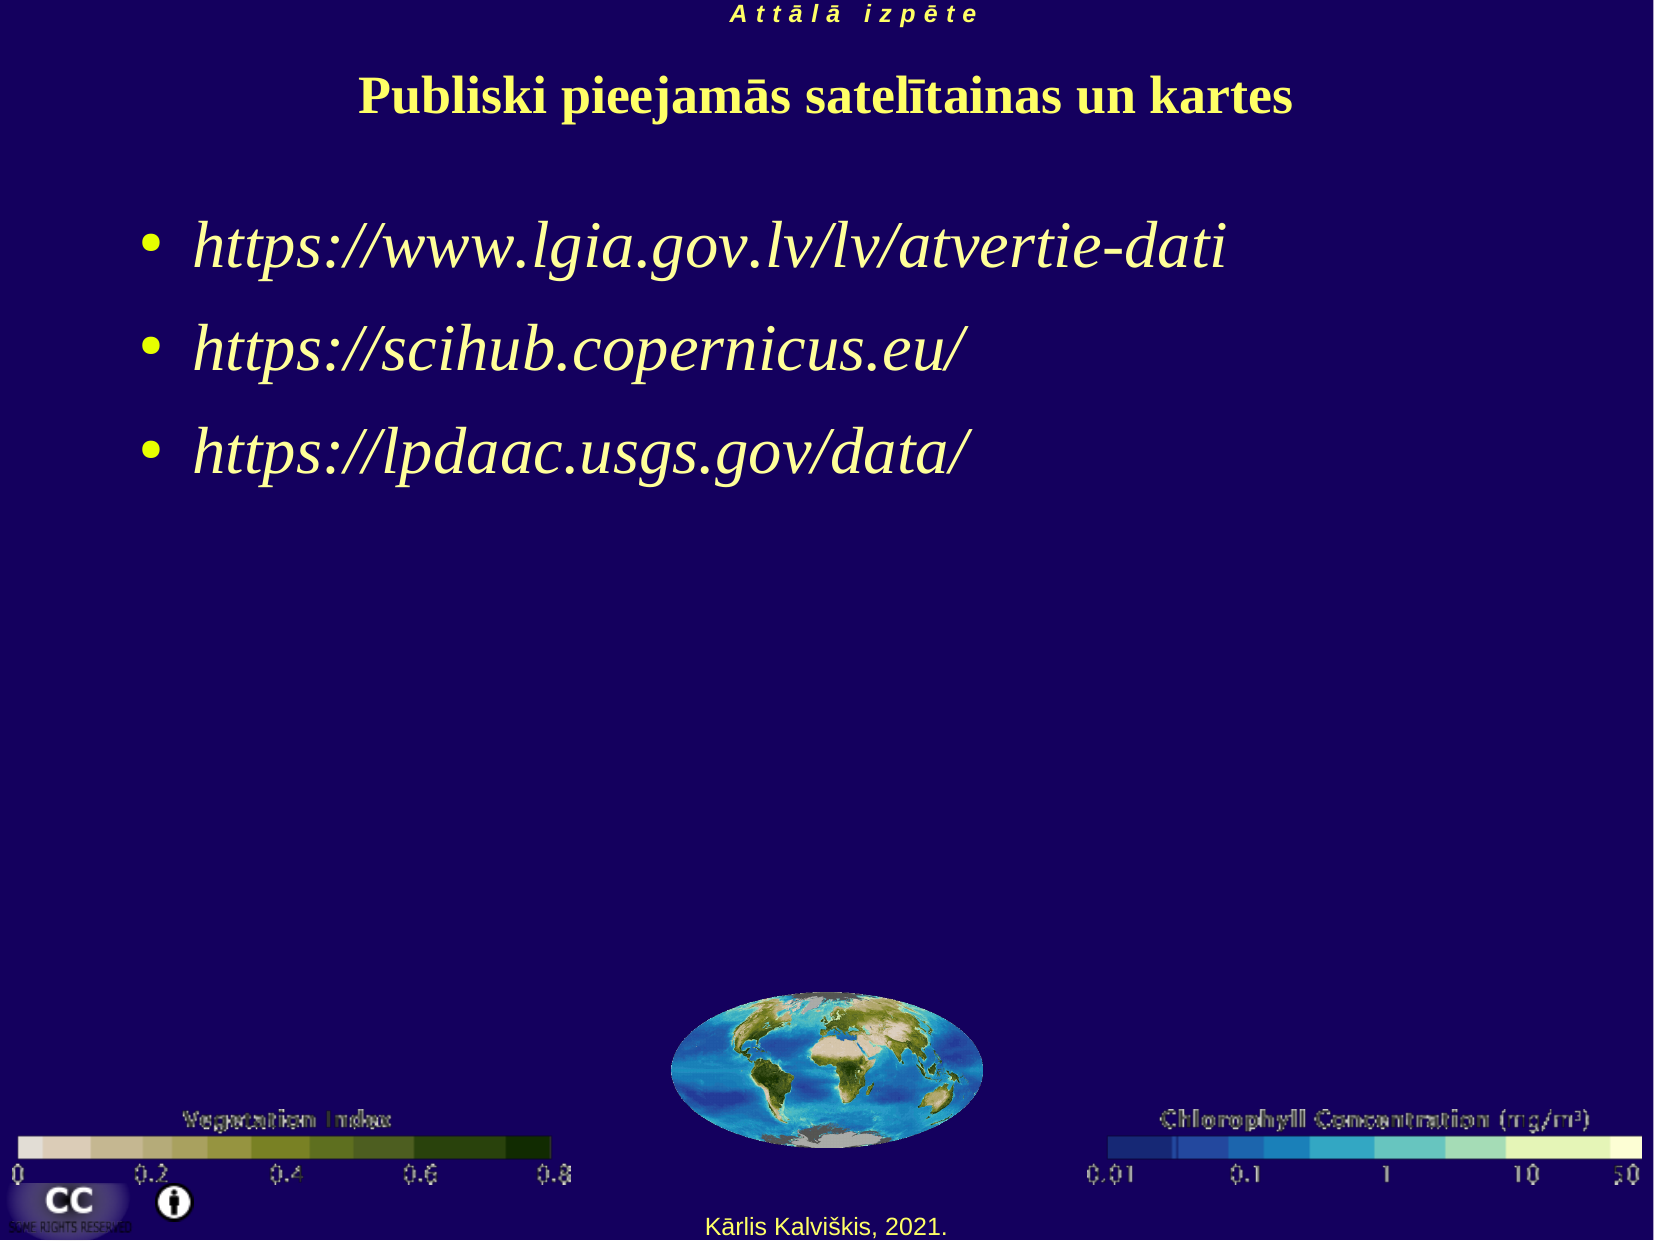

# Publiski pieejamās satelītainas un kartes
https://www.lgia.gov.lv/lv/atvertie-dati
https://scihub.copernicus.eu/
https://lpdaac.usgs.gov/data/